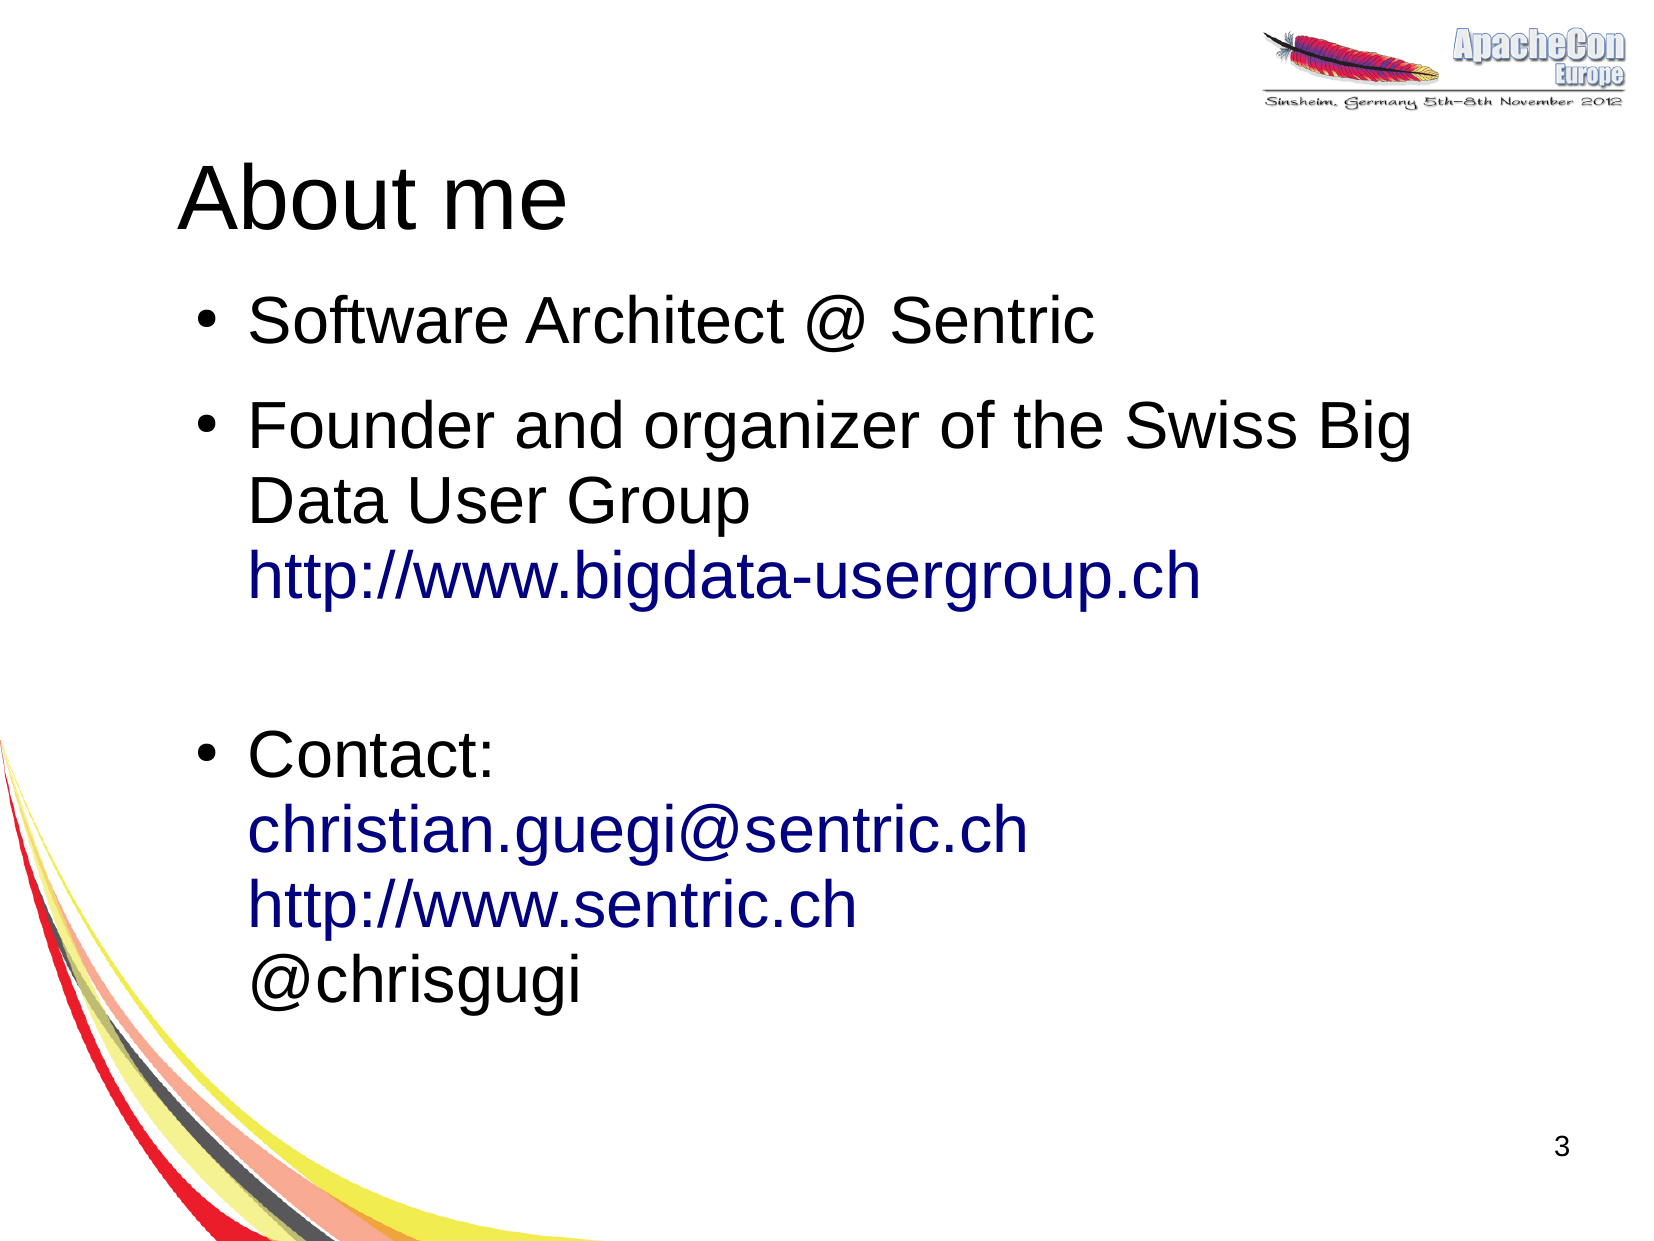

# About me
Software Architect @ Sentric
Founder and organizer of the Swiss Big Data User Group
http://www.bigdata-usergroup.ch
Contact:
christian.guegi@sentric.ch
http://www.sentric.ch
@chrisgugi
3